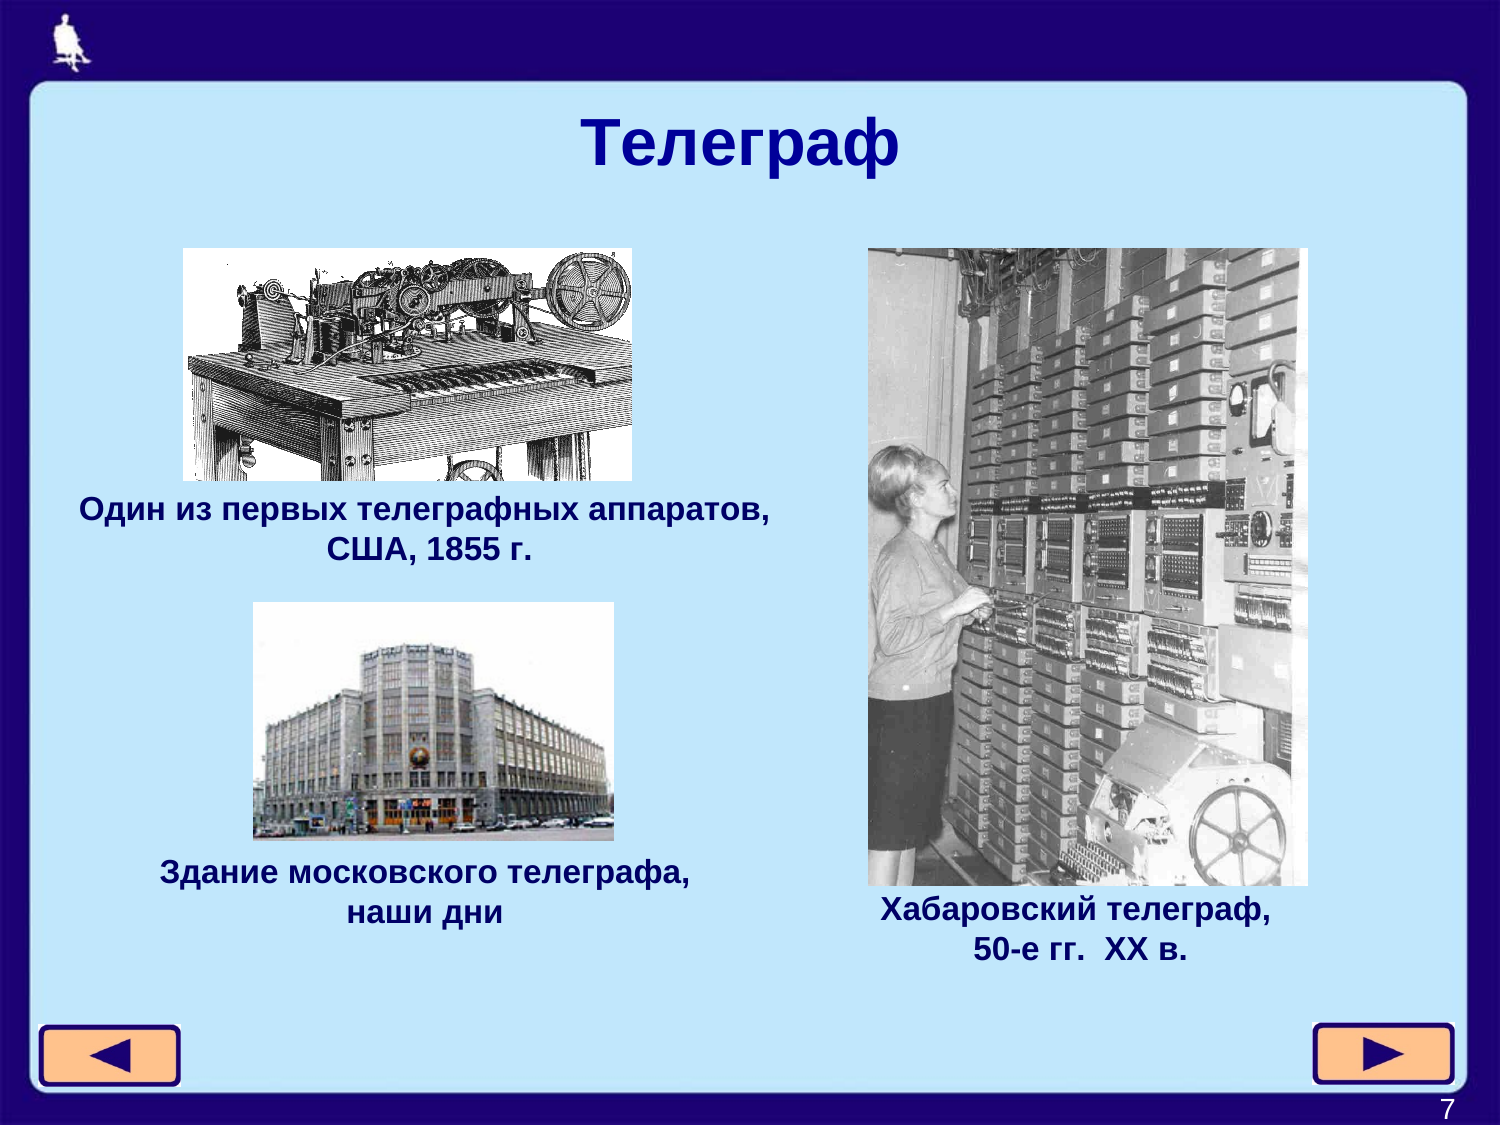

# Телеграф
Один из первых телеграфных аппаратов,
 США, 1855 г.
Здание московского телеграфа, наши дни
Хабаровский телеграф,
50-е гг. XX в.